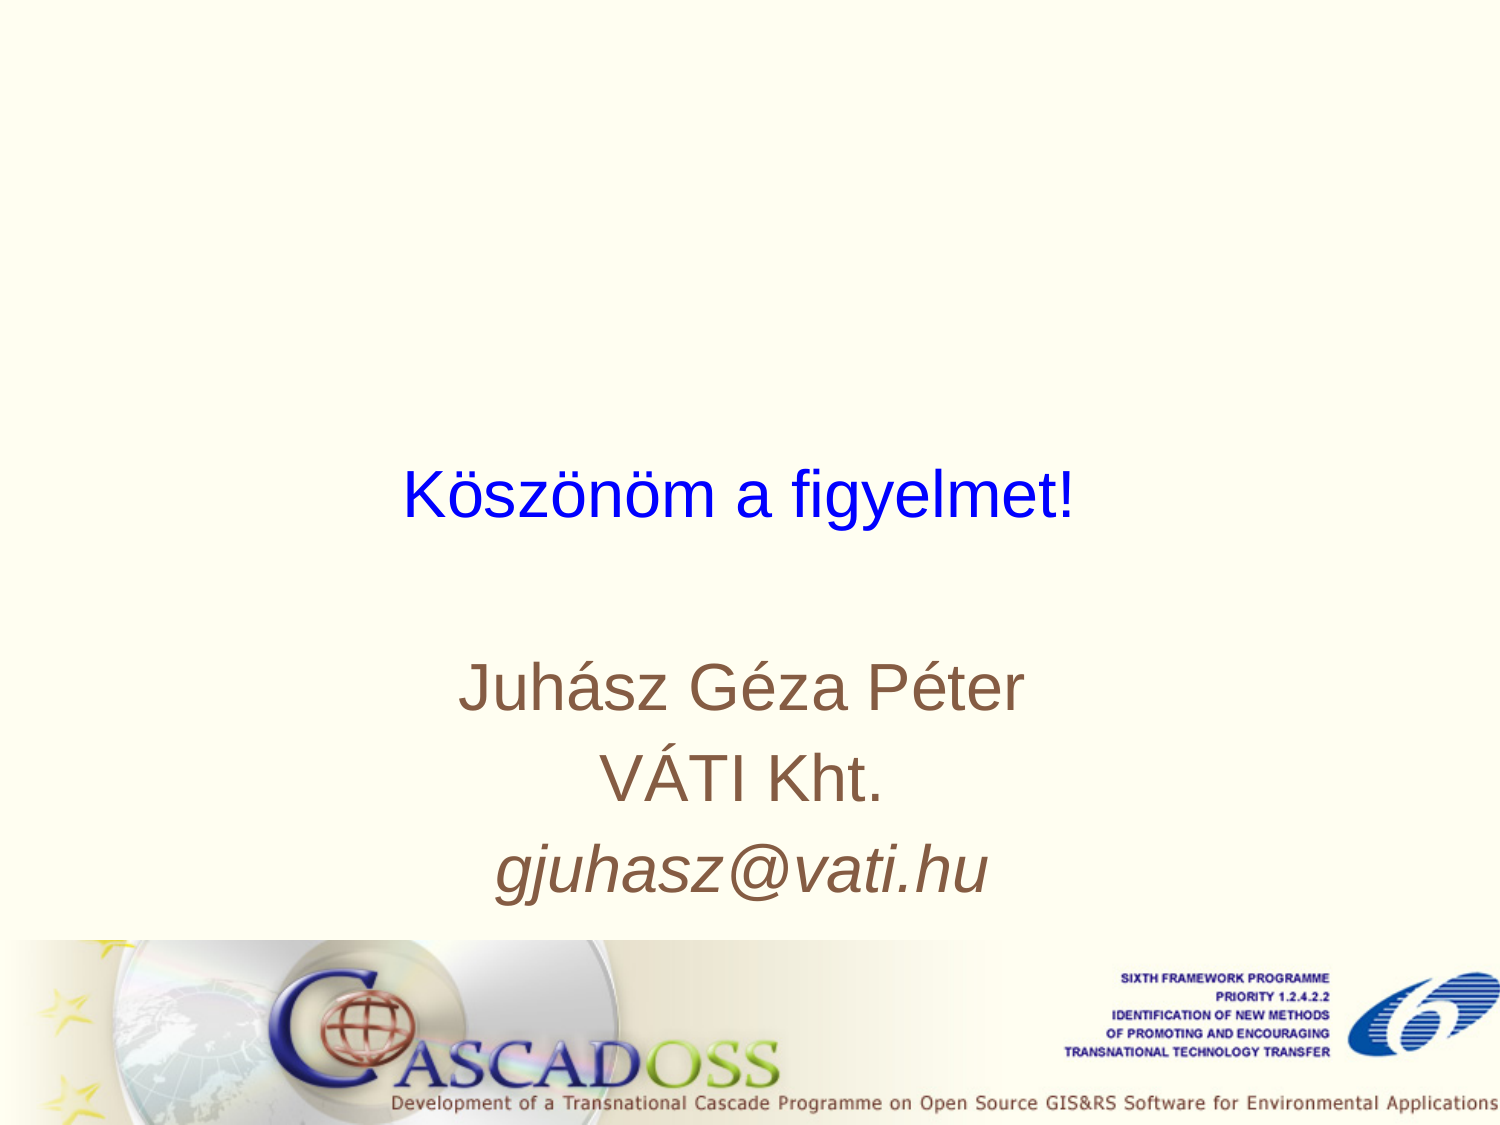

# Köszönöm a figyelmet!
Juhász Géza Péter
VÁTI Kht.
gjuhasz@vati.hu